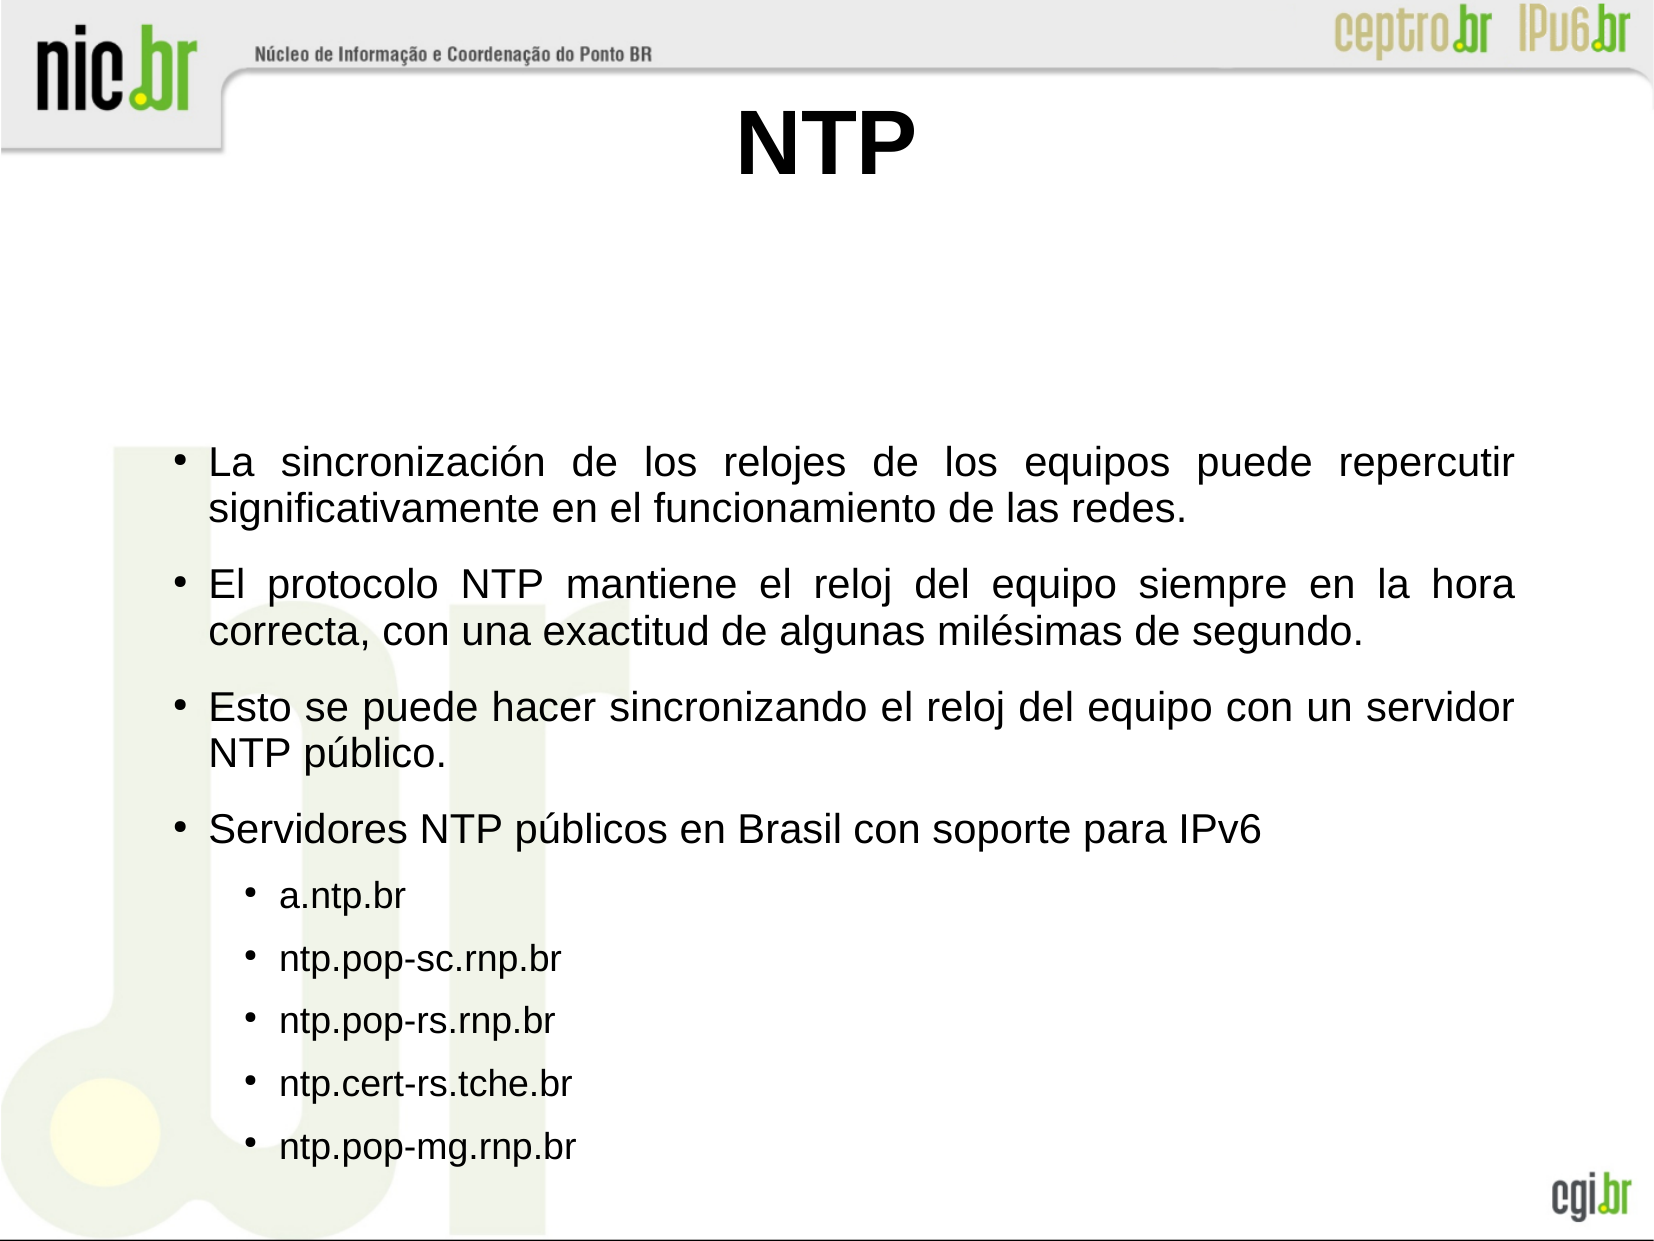

NTP
La sincronización de los relojes de los equipos puede repercutir significativamente en el funcionamiento de las redes.
El protocolo NTP mantiene el reloj del equipo siempre en la hora correcta, con una exactitud de algunas milésimas de segundo.
Esto se puede hacer sincronizando el reloj del equipo con un servidor NTP público.
Servidores NTP públicos en Brasil con soporte para IPv6
a.ntp.br
ntp.pop-sc.rnp.br
ntp.pop-rs.rnp.br
ntp.cert-rs.tche.br
ntp.pop-mg.rnp.br